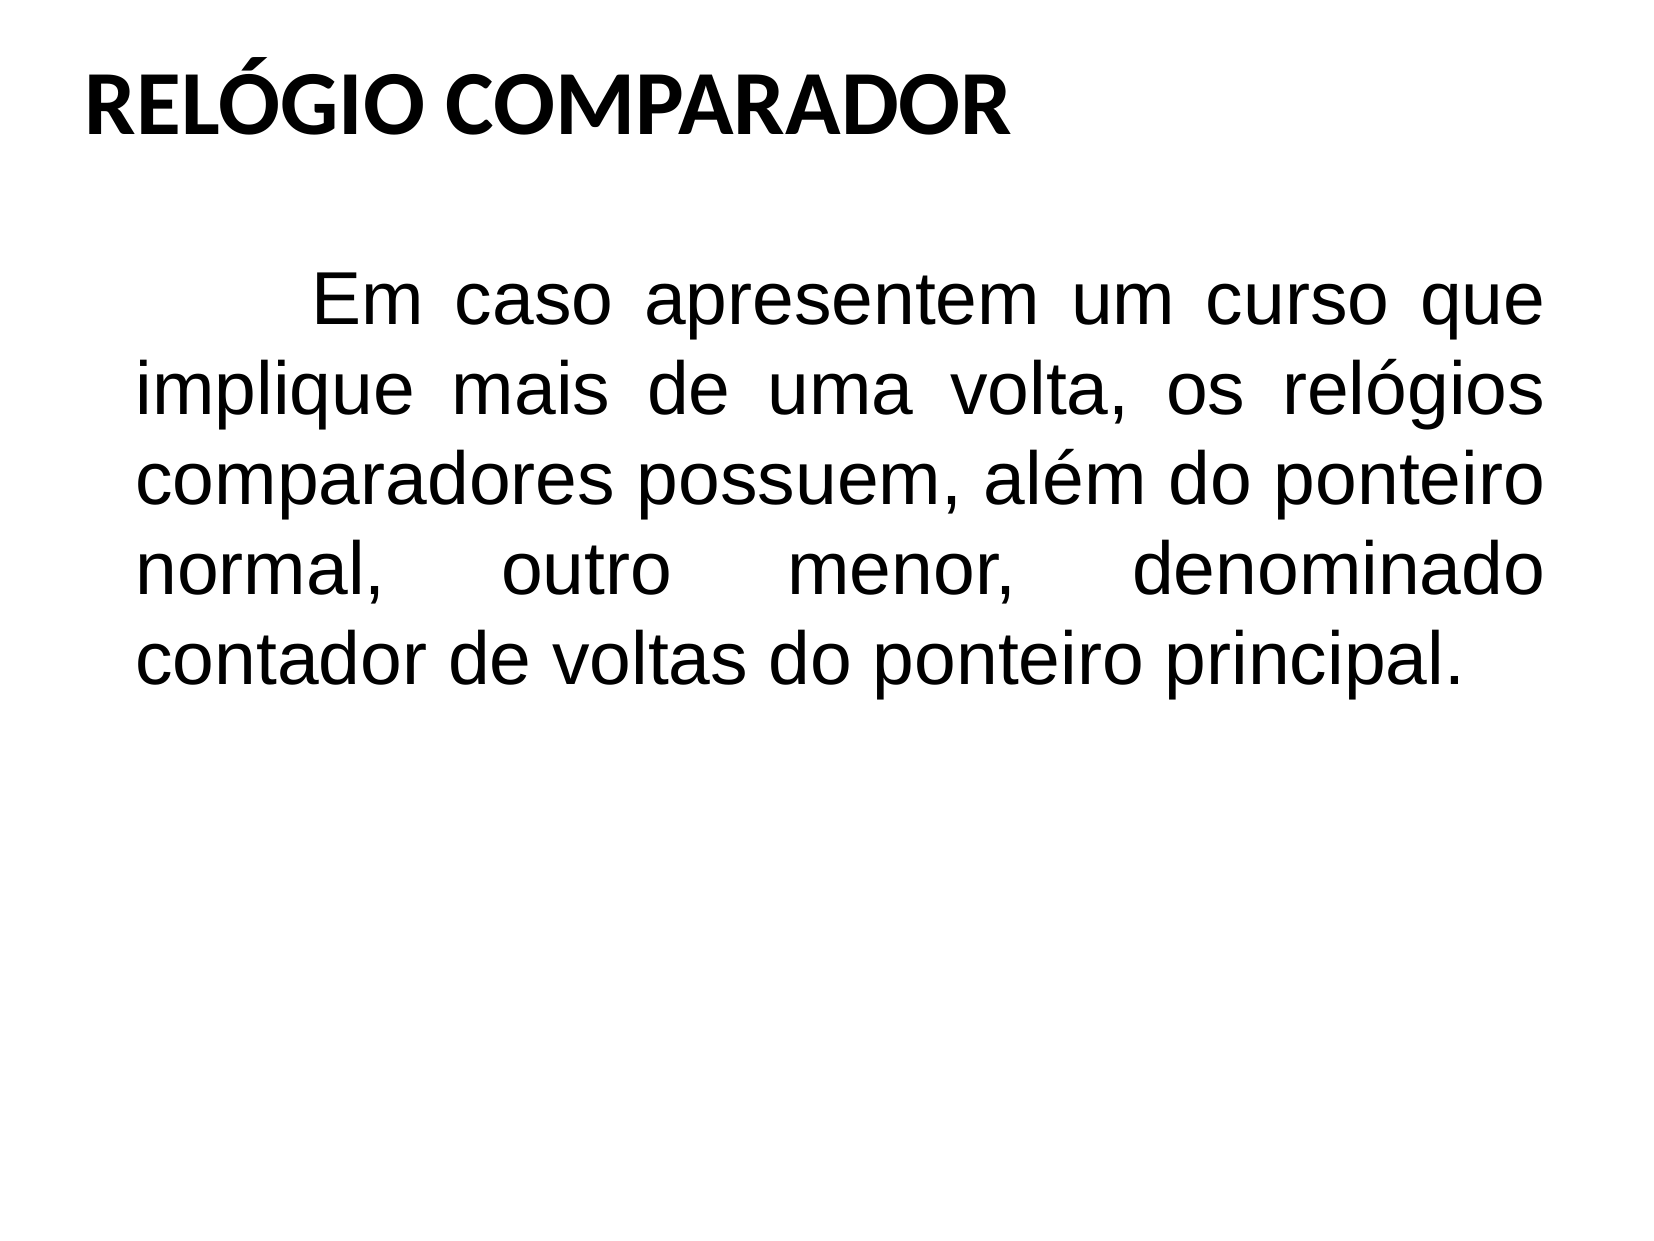

RELÓGIO COMPARADOR
# Em caso apresentem um curso que implique mais de uma volta, os relógios comparadores possuem, além do ponteiro normal, outro menor, denominado contador de voltas do ponteiro principal.